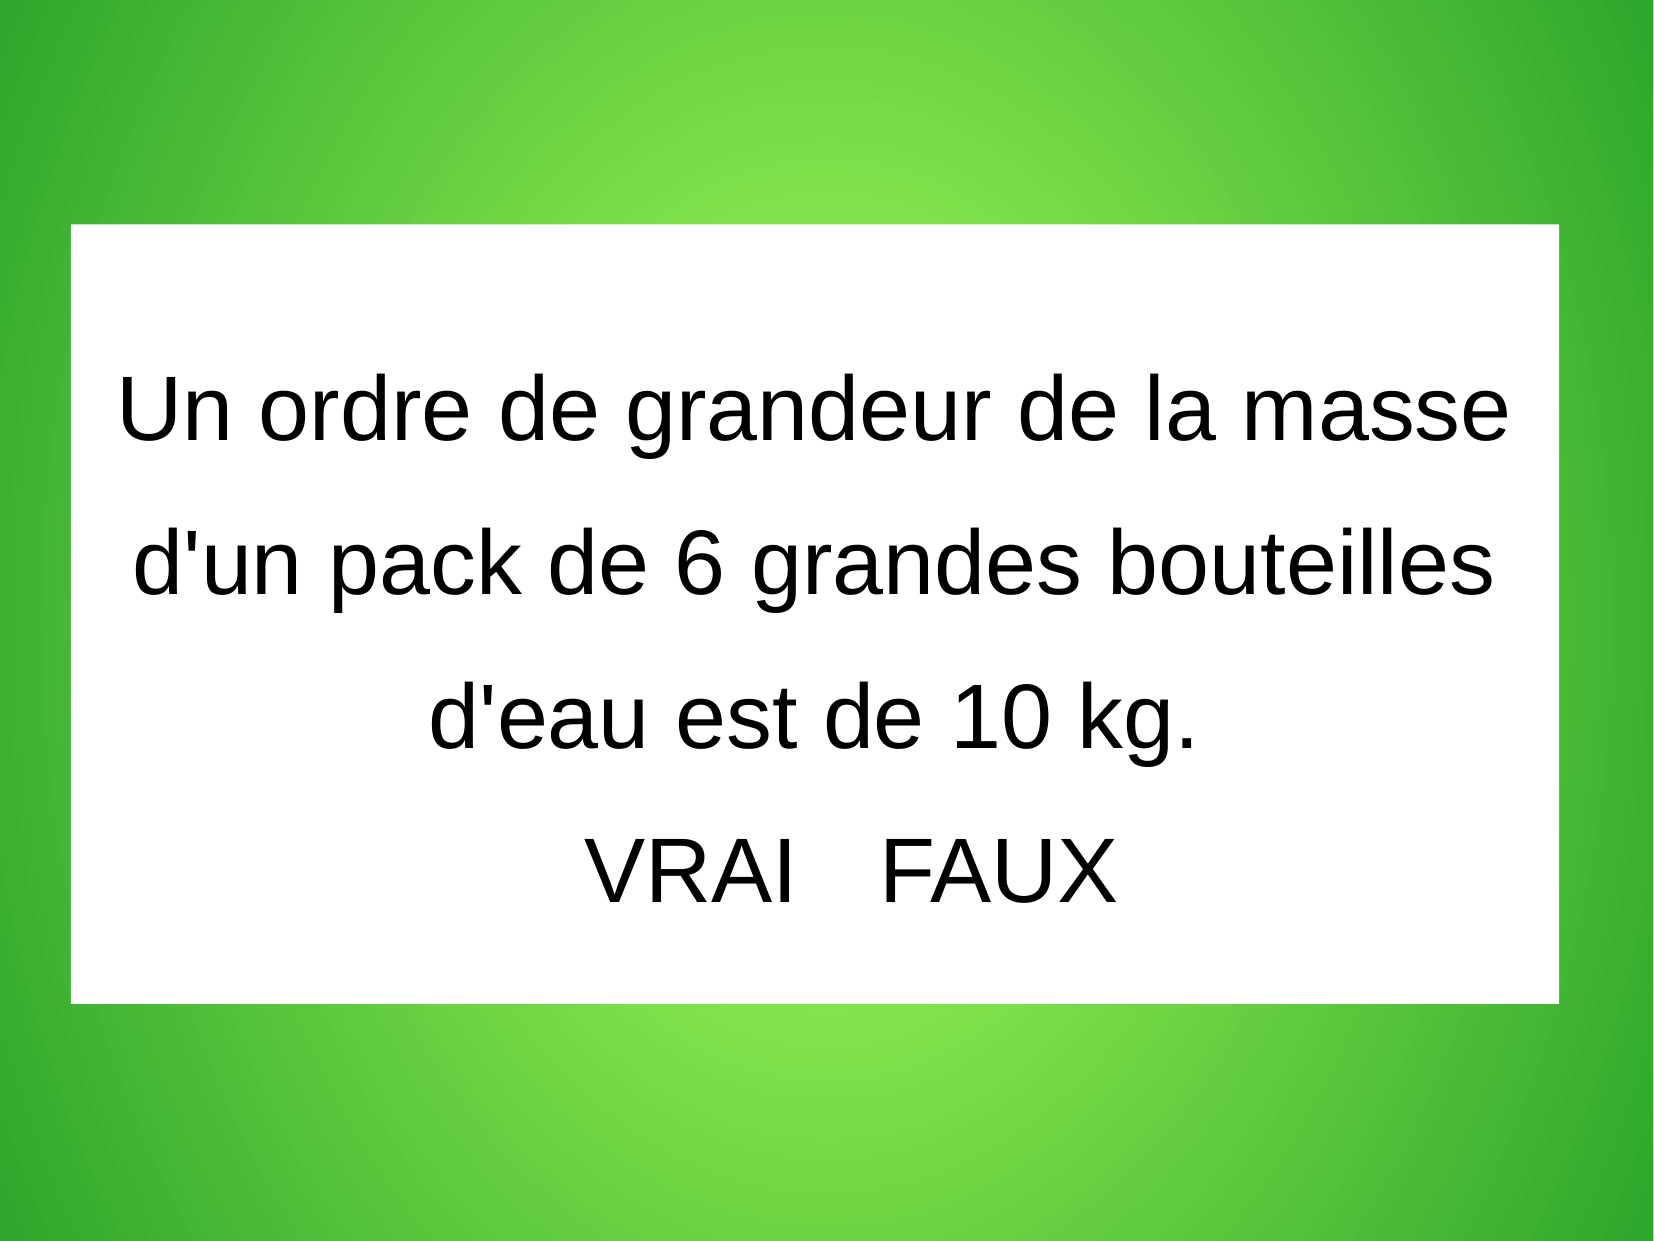

# Un ordre de grandeur de la masse d'un pack de 6 grandes bouteilles d'eau est de 10 kg.
	VRAI		FAUX